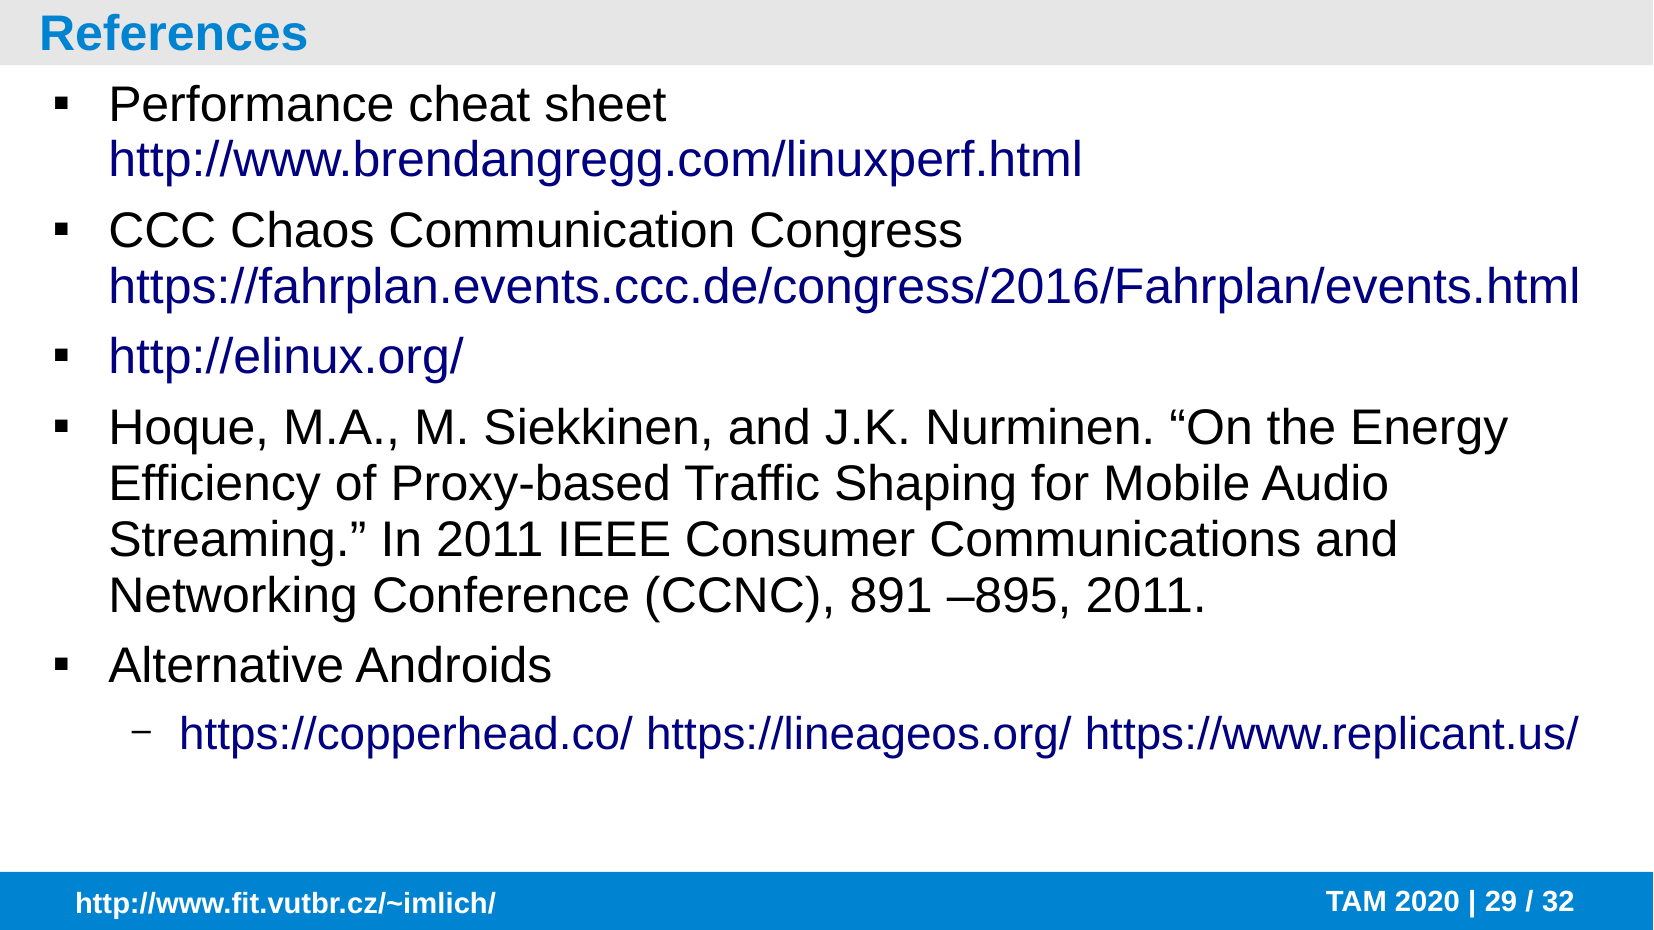

# References
Performance cheat sheet http://www.brendangregg.com/linuxperf.html
CCC Chaos Communication Congress
https://fahrplan.events.ccc.de/congress/2016/Fahrplan/events.html
http://elinux.org/
Hoque, M.A., M. Siekkinen, and J.K. Nurminen. “On the Energy Efficiency of Proxy-based Traffic Shaping for Mobile Audio Streaming.” In 2011 IEEE Consumer Communications and Networking Conference (CCNC), 891 –895, 2011.
Alternative Androids
https://copperhead.co/ https://lineageos.org/ https://www.replicant.us/